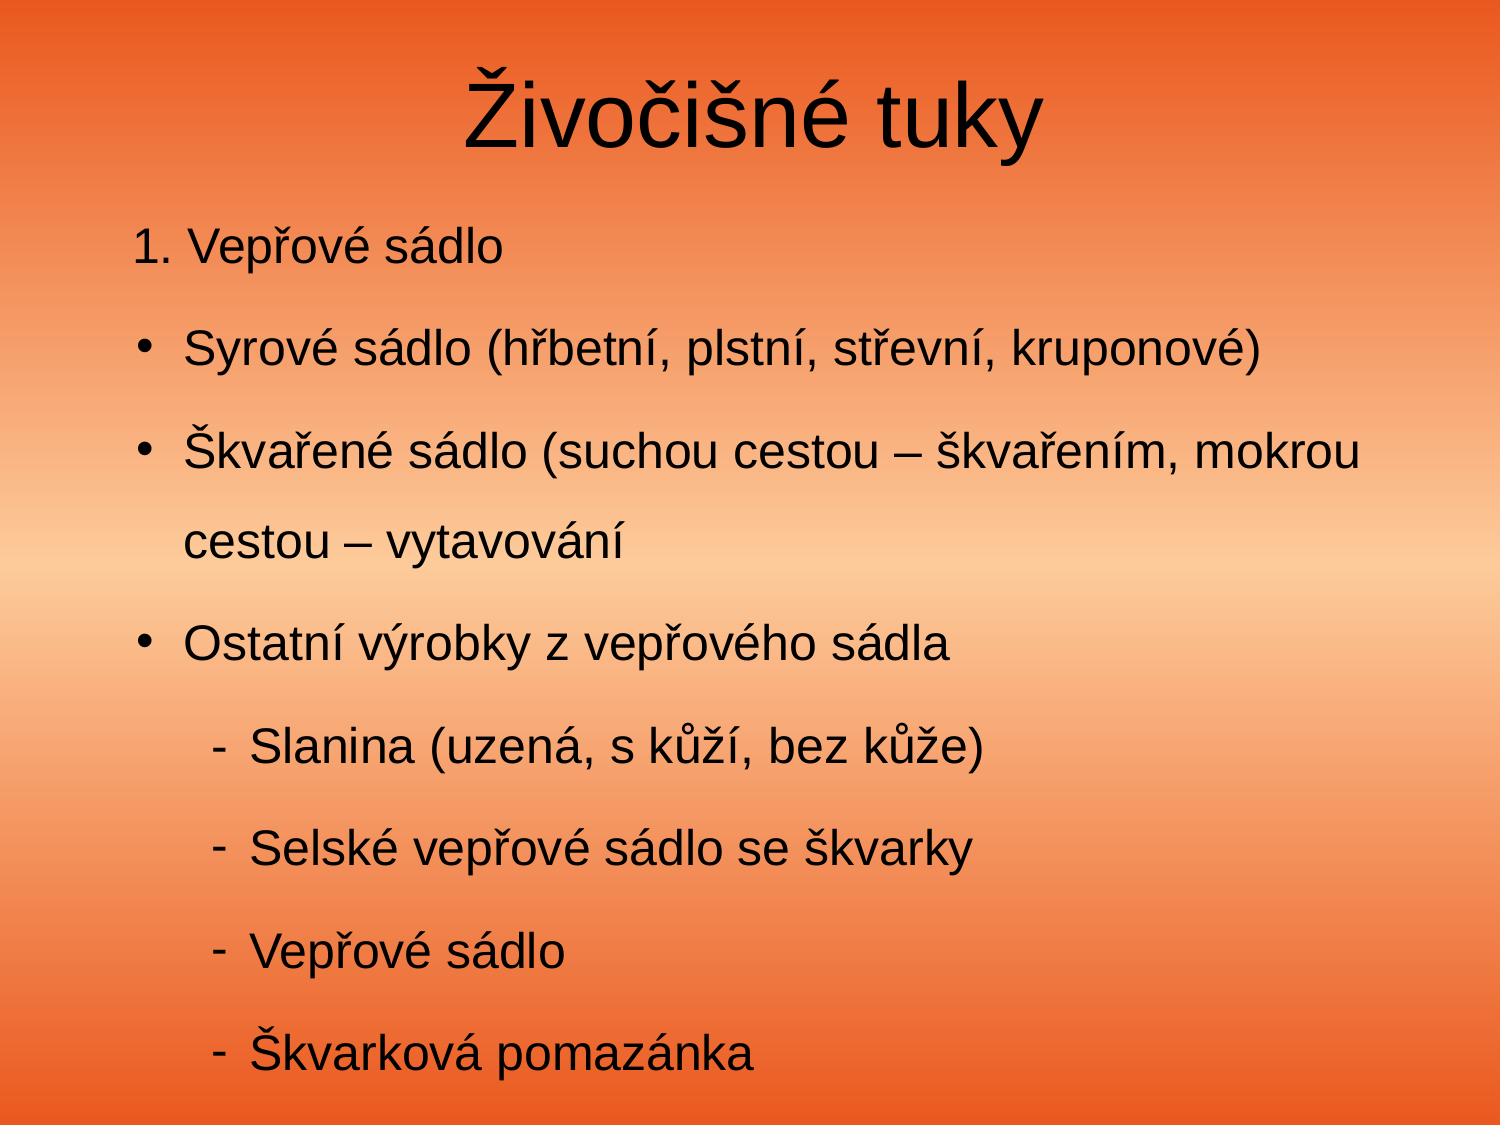

# Živočišné tuky
	 1. Vepřové sádlo
Syrové sádlo (hřbetní, plstní, střevní, kruponové)
Škvařené sádlo (suchou cestou – škvařením, mokrou cestou – vytavování
Ostatní výrobky z vepřového sádla
-	Slanina (uzená, s kůží, bez kůže)
Selské vepřové sádlo se škvarky
Vepřové sádlo
Škvarková pomazánka